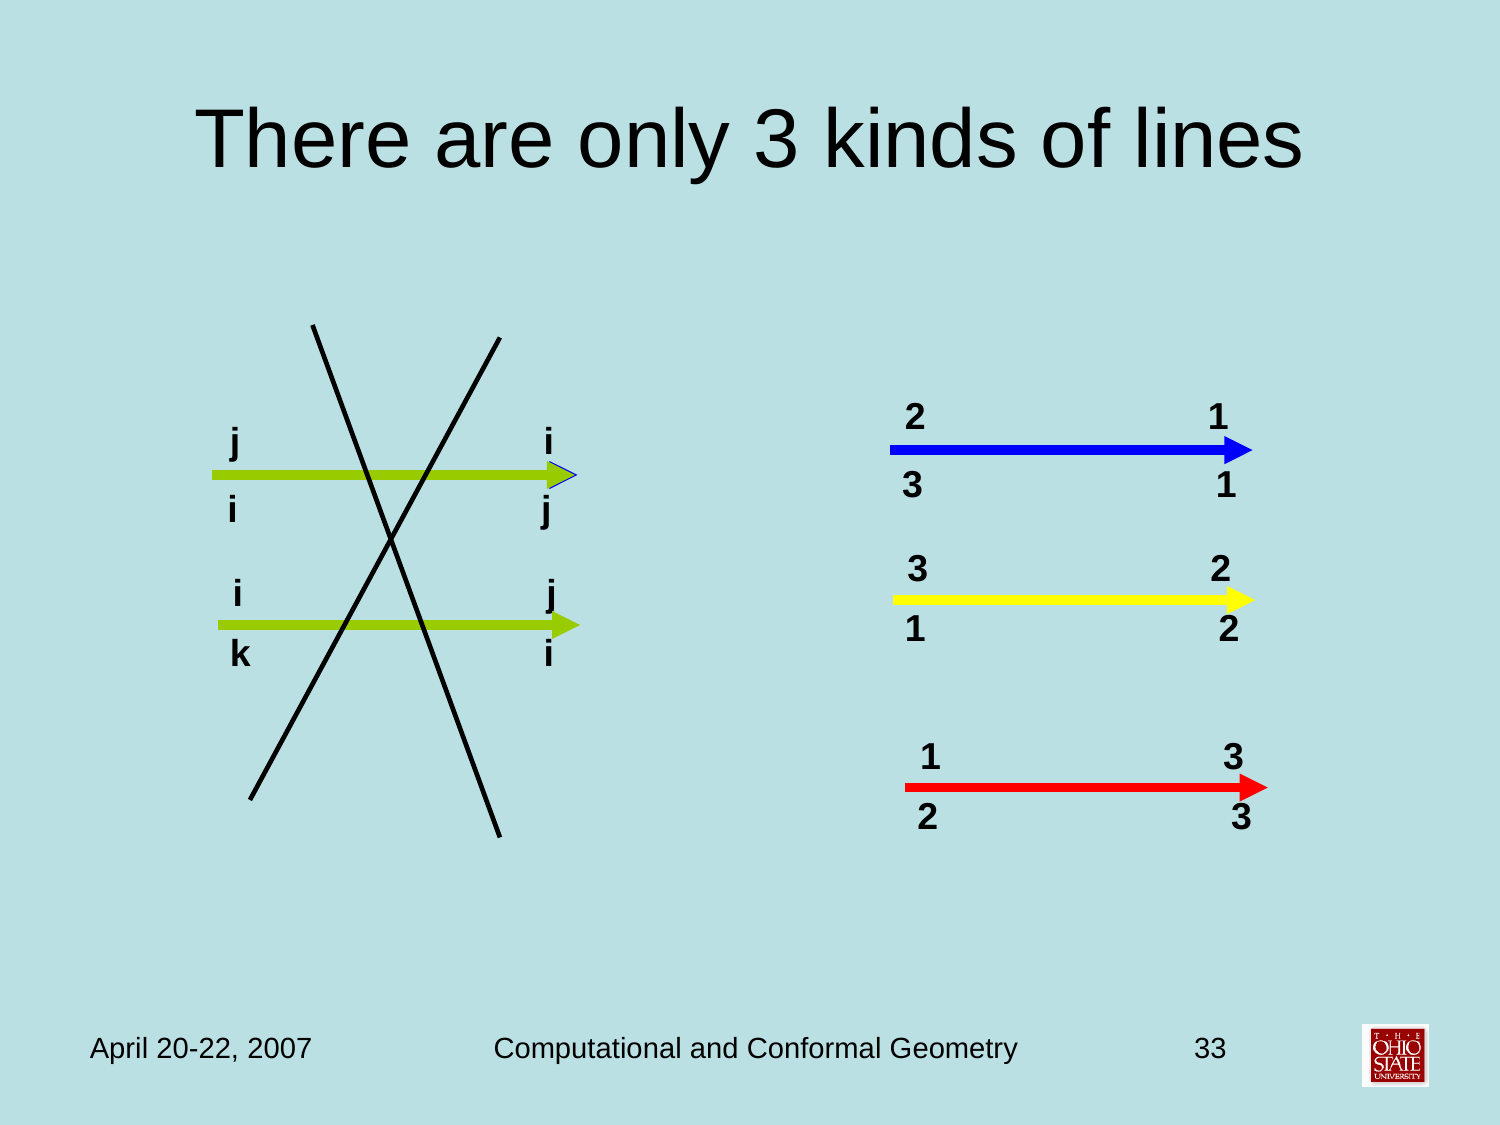

# There are only 3 kinds of lines
j i
i j
i j
k i
2 1
3 1
3 2
1 2
1 3
2 3
April 20-22, 2007
Computational and Conformal Geometry
33